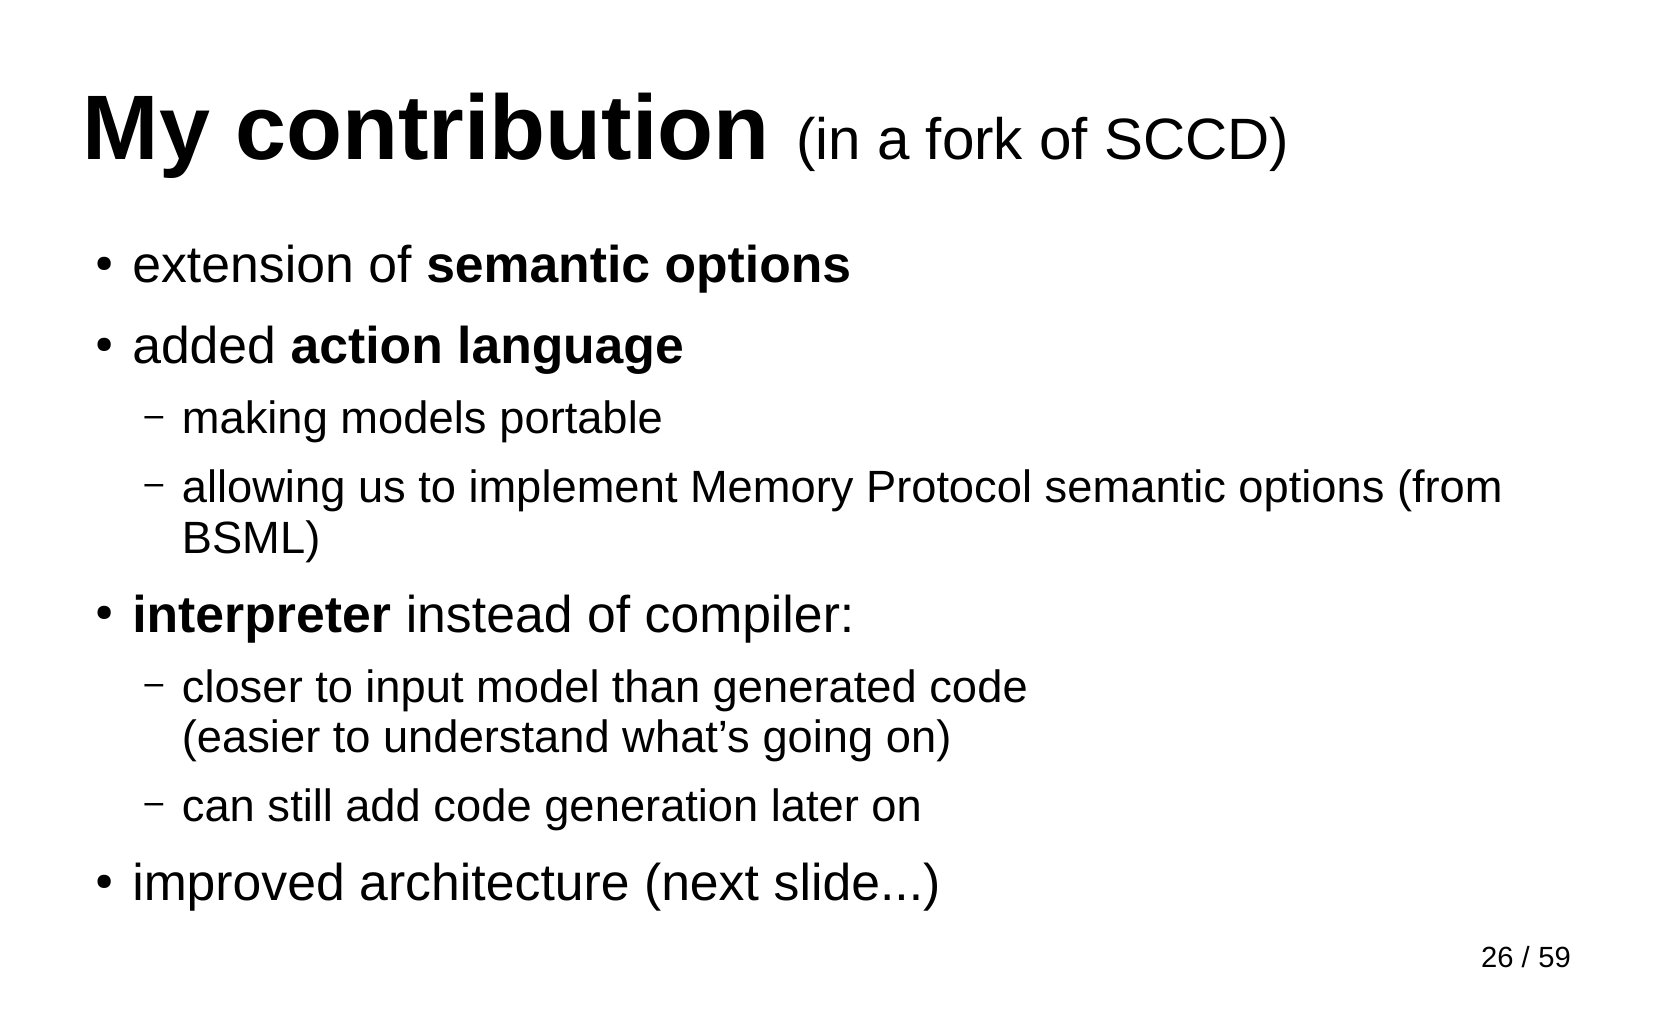

# My contribution (in a fork of SCCD)
extension of semantic options
added action language
making models portable
allowing us to implement Memory Protocol semantic options (from BSML)
interpreter instead of compiler:
closer to input model than generated code
(easier to understand what’s going on)
can still add code generation later on
improved architecture (next slide...)
26